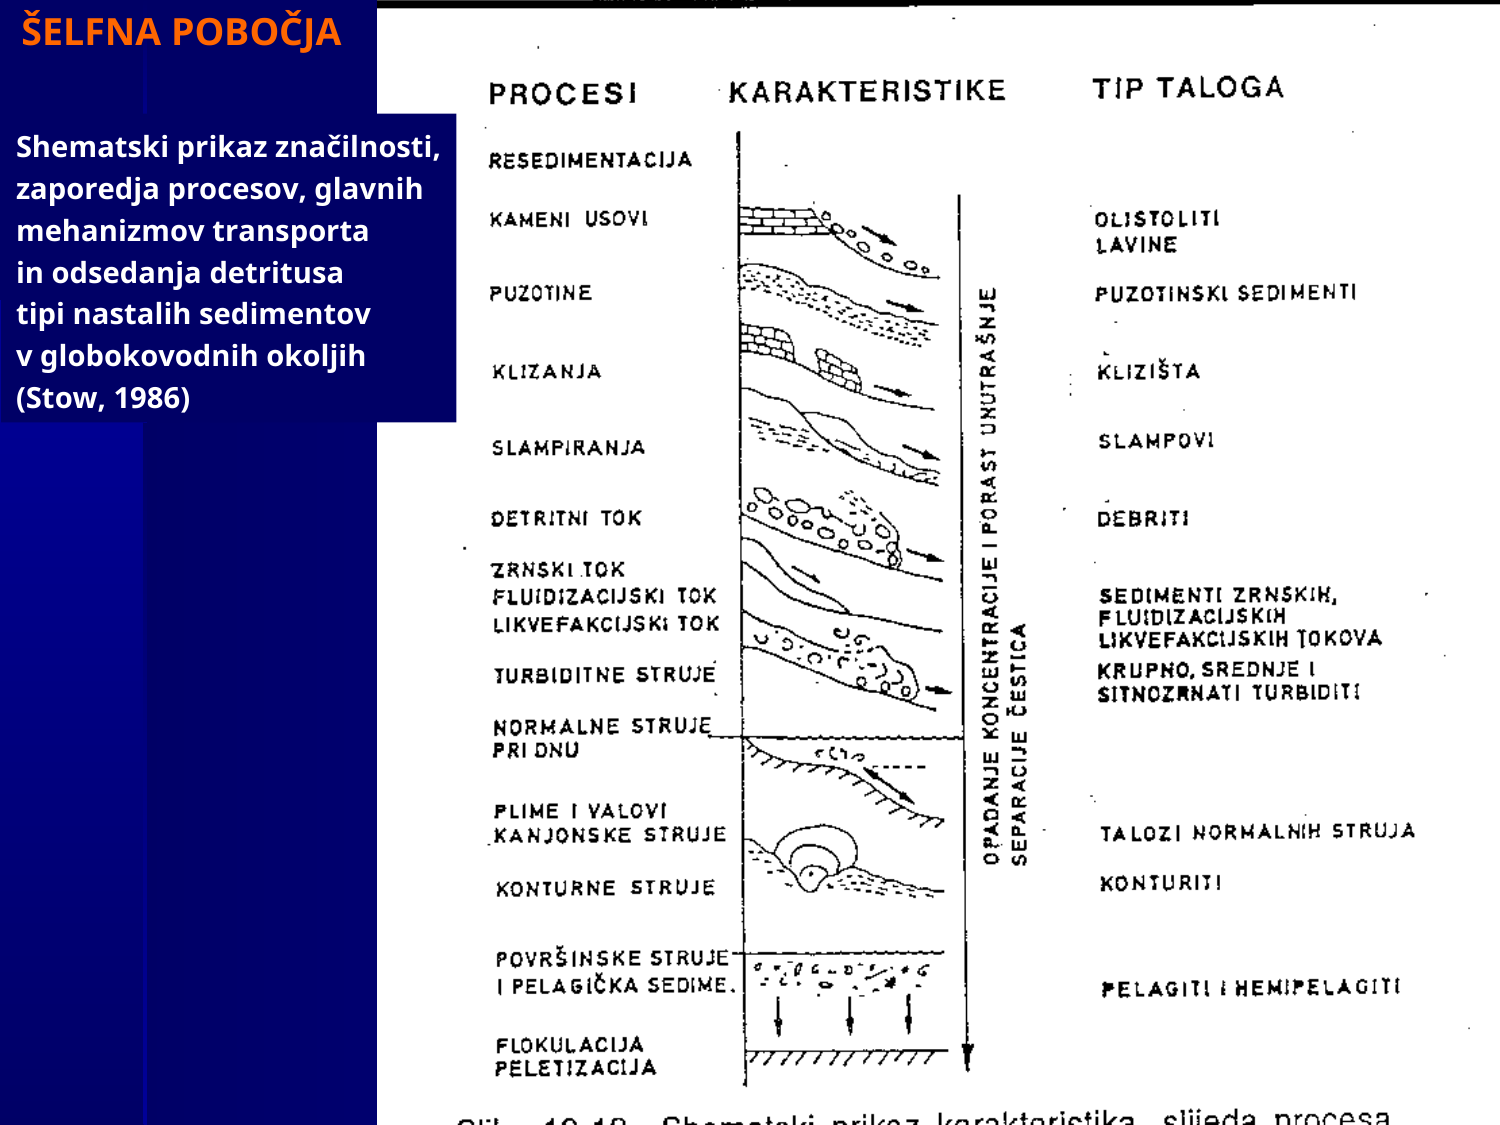

ŠELFNA POBOČJA
Shematski prikaz značilnosti,
zaporedja procesov, glavnih
mehanizmov transporta
in odsedanja detritusa
tipi nastalih sedimentov
v globokovodnih okoljih
(Stow, 1986)